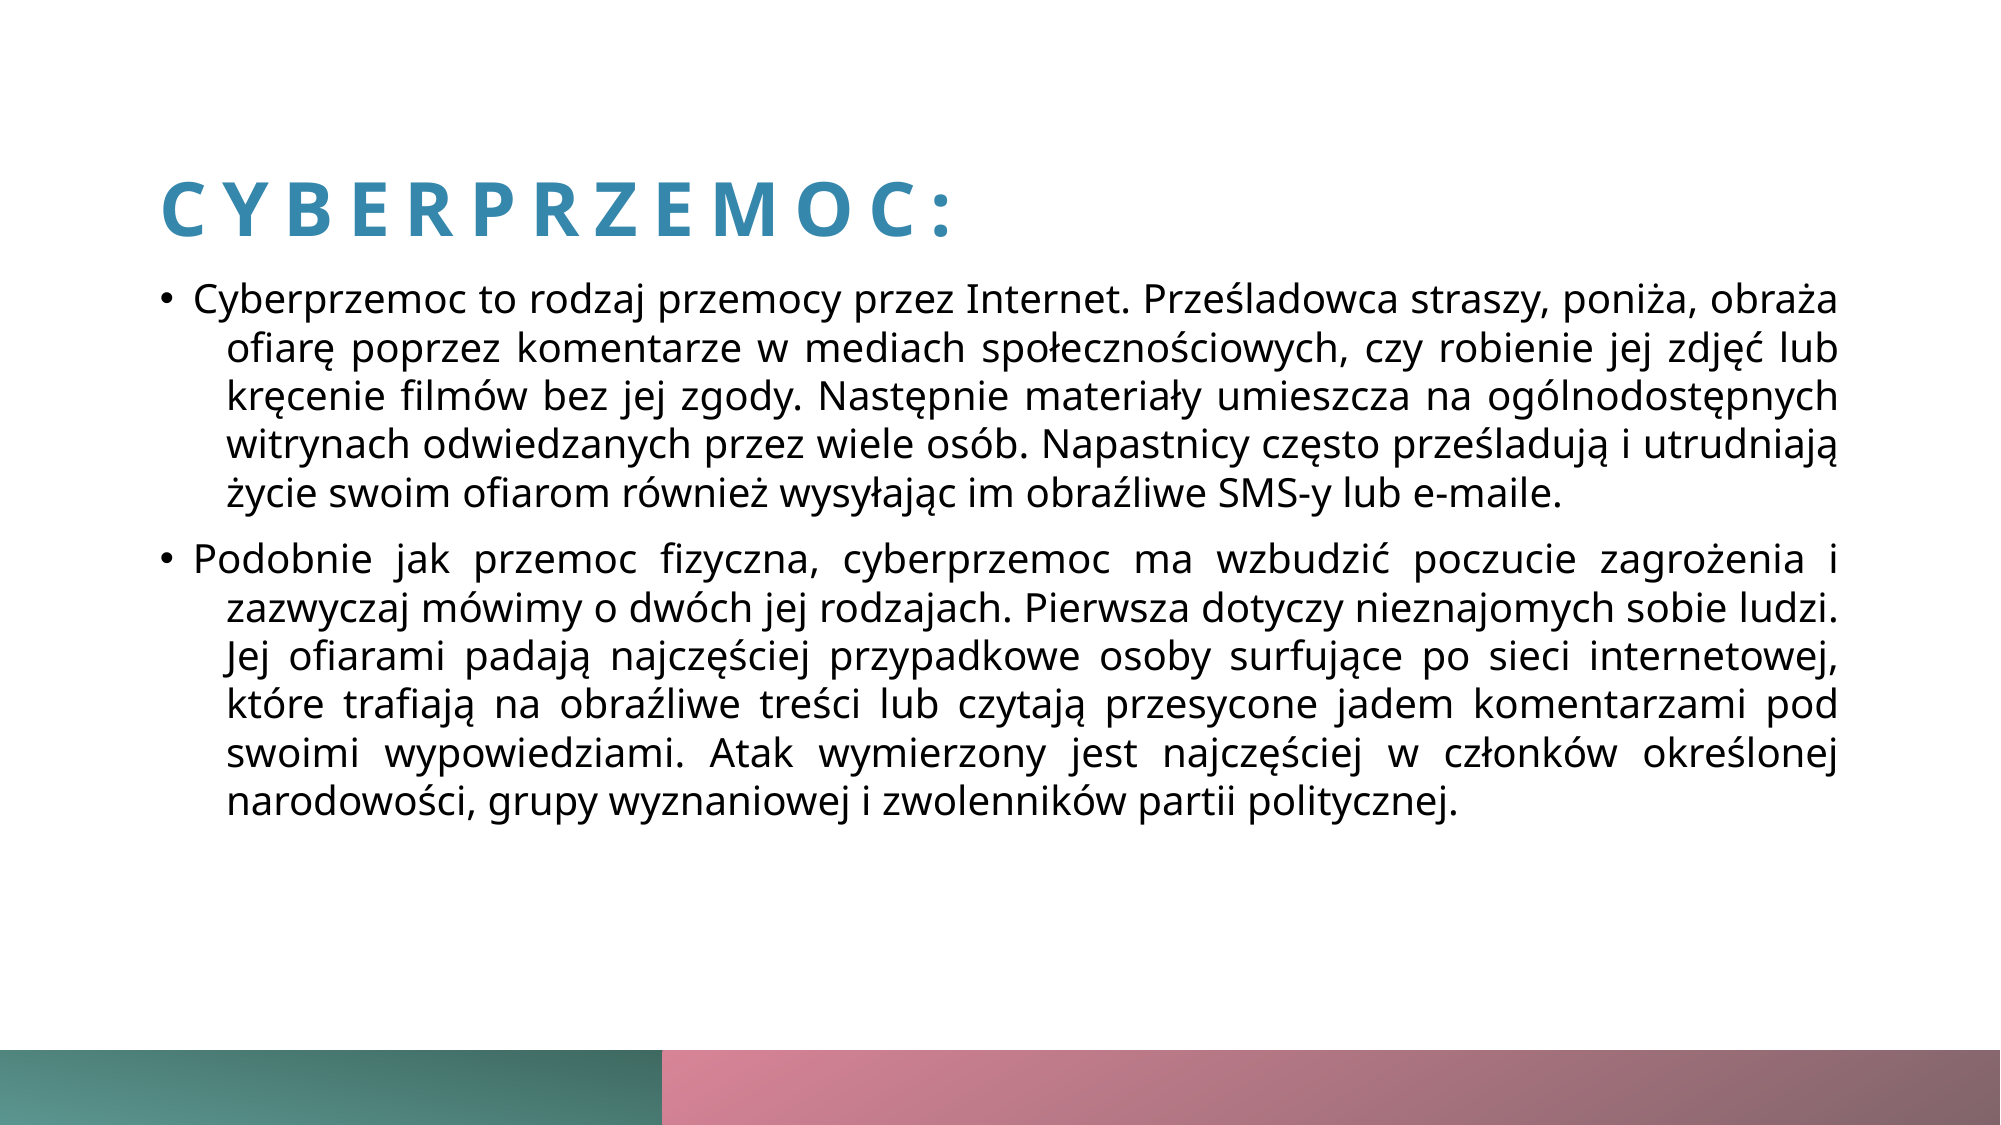

# Cyberprzemoc:
Cyberprzemoc to rodzaj przemocy przez Internet. Prześladowca straszy, poniża, obraża ofiarę poprzez komentarze w mediach społecznościowych, czy robienie jej zdjęć lub kręcenie filmów bez jej zgody. Następnie materiały umieszcza na ogólnodostępnych witrynach odwiedzanych przez wiele osób. Napastnicy często prześladują i utrudniają życie swoim ofiarom również wysyłając im obraźliwe SMS-y lub e-maile.
Podobnie jak przemoc fizyczna, cyberprzemoc ma wzbudzić poczucie zagrożenia i zazwyczaj mówimy o dwóch jej rodzajach. Pierwsza dotyczy nieznajomych sobie ludzi. Jej ofiarami padają najczęściej przypadkowe osoby surfujące po sieci internetowej, które trafiają na obraźliwe treści lub czytają przesycone jadem komentarzami pod swoimi wypowiedziami. Atak wymierzony jest najczęściej w członków określonej narodowości, grupy wyznaniowej i zwolenników partii politycznej.